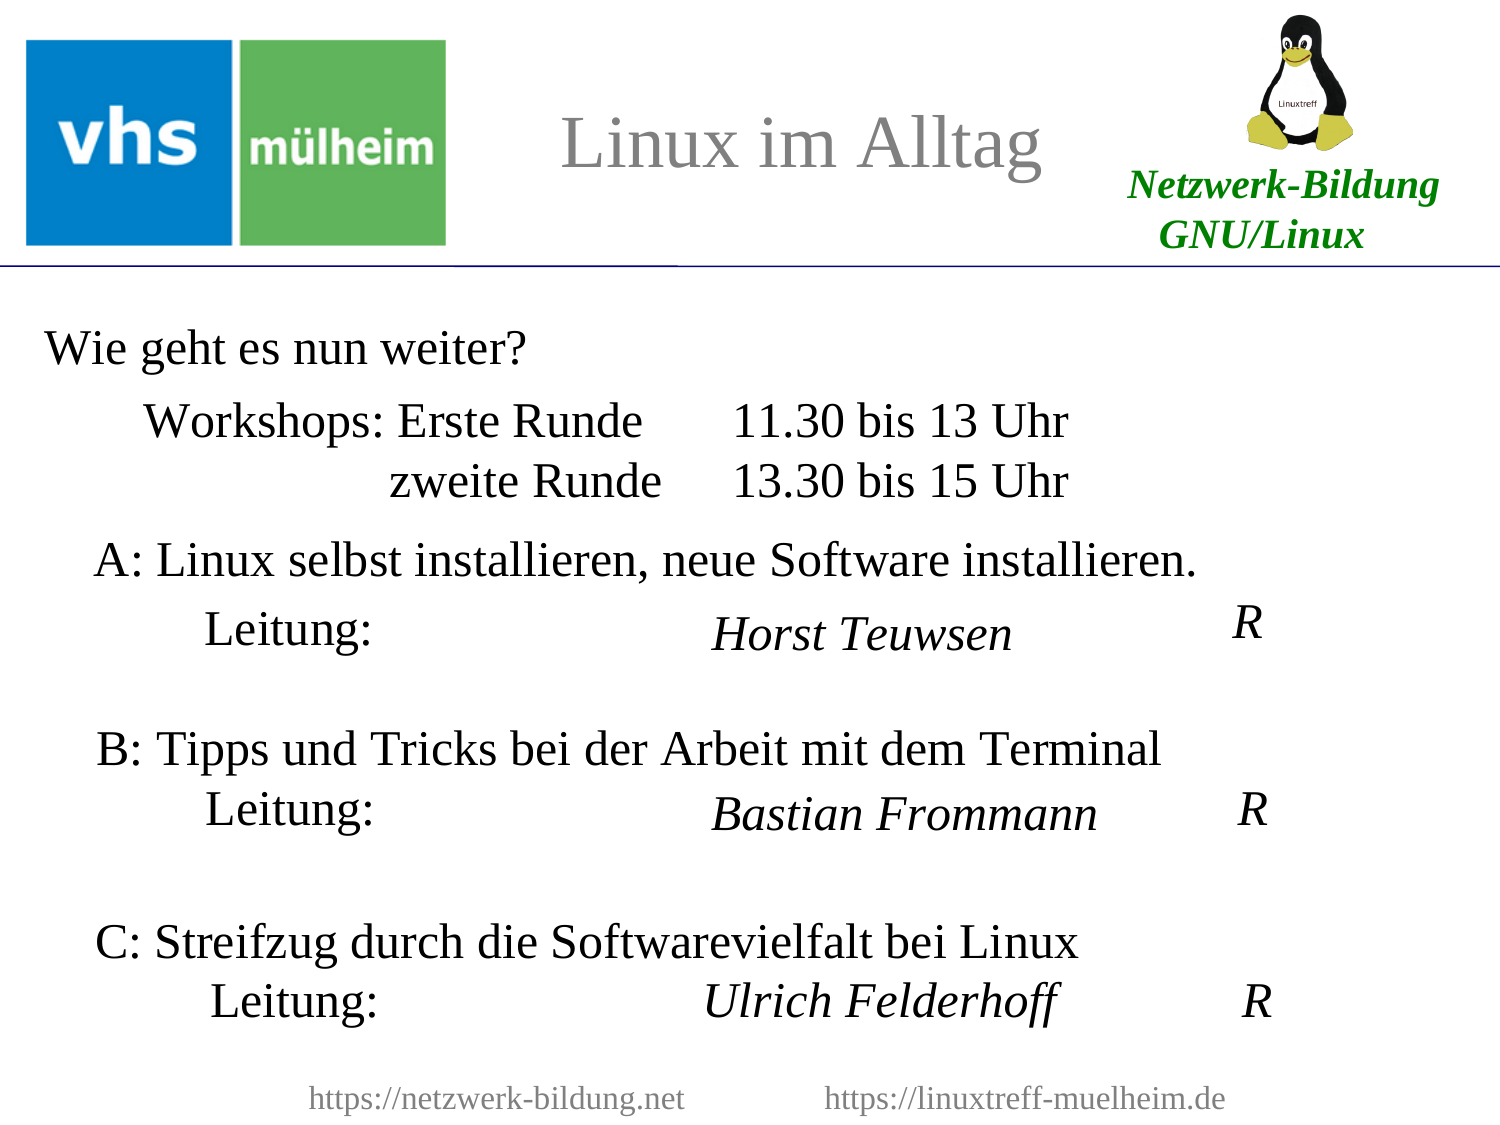

Linux im Alltag
Netzwerk-Bildung
 GNU/Linux
Wie geht es nun weiter?
Workshops: Erste Runde		11.30 bis 13 Uhr
			 zweite Runde 	13.30 bis 15 Uhr
A: Linux selbst installieren, neue Software installieren.
R
Leitung:
Horst Teuwsen
B: Tipps und Tricks bei der Arbeit mit dem Terminal
Leitung:
R
Bastian Frommann
C: Streifzug durch die Softwarevielfalt bei Linux
Leitung:
 Ulrich Felderhoff
R
https://netzwerk-bildung.net		https://linuxtreff-muelheim.de